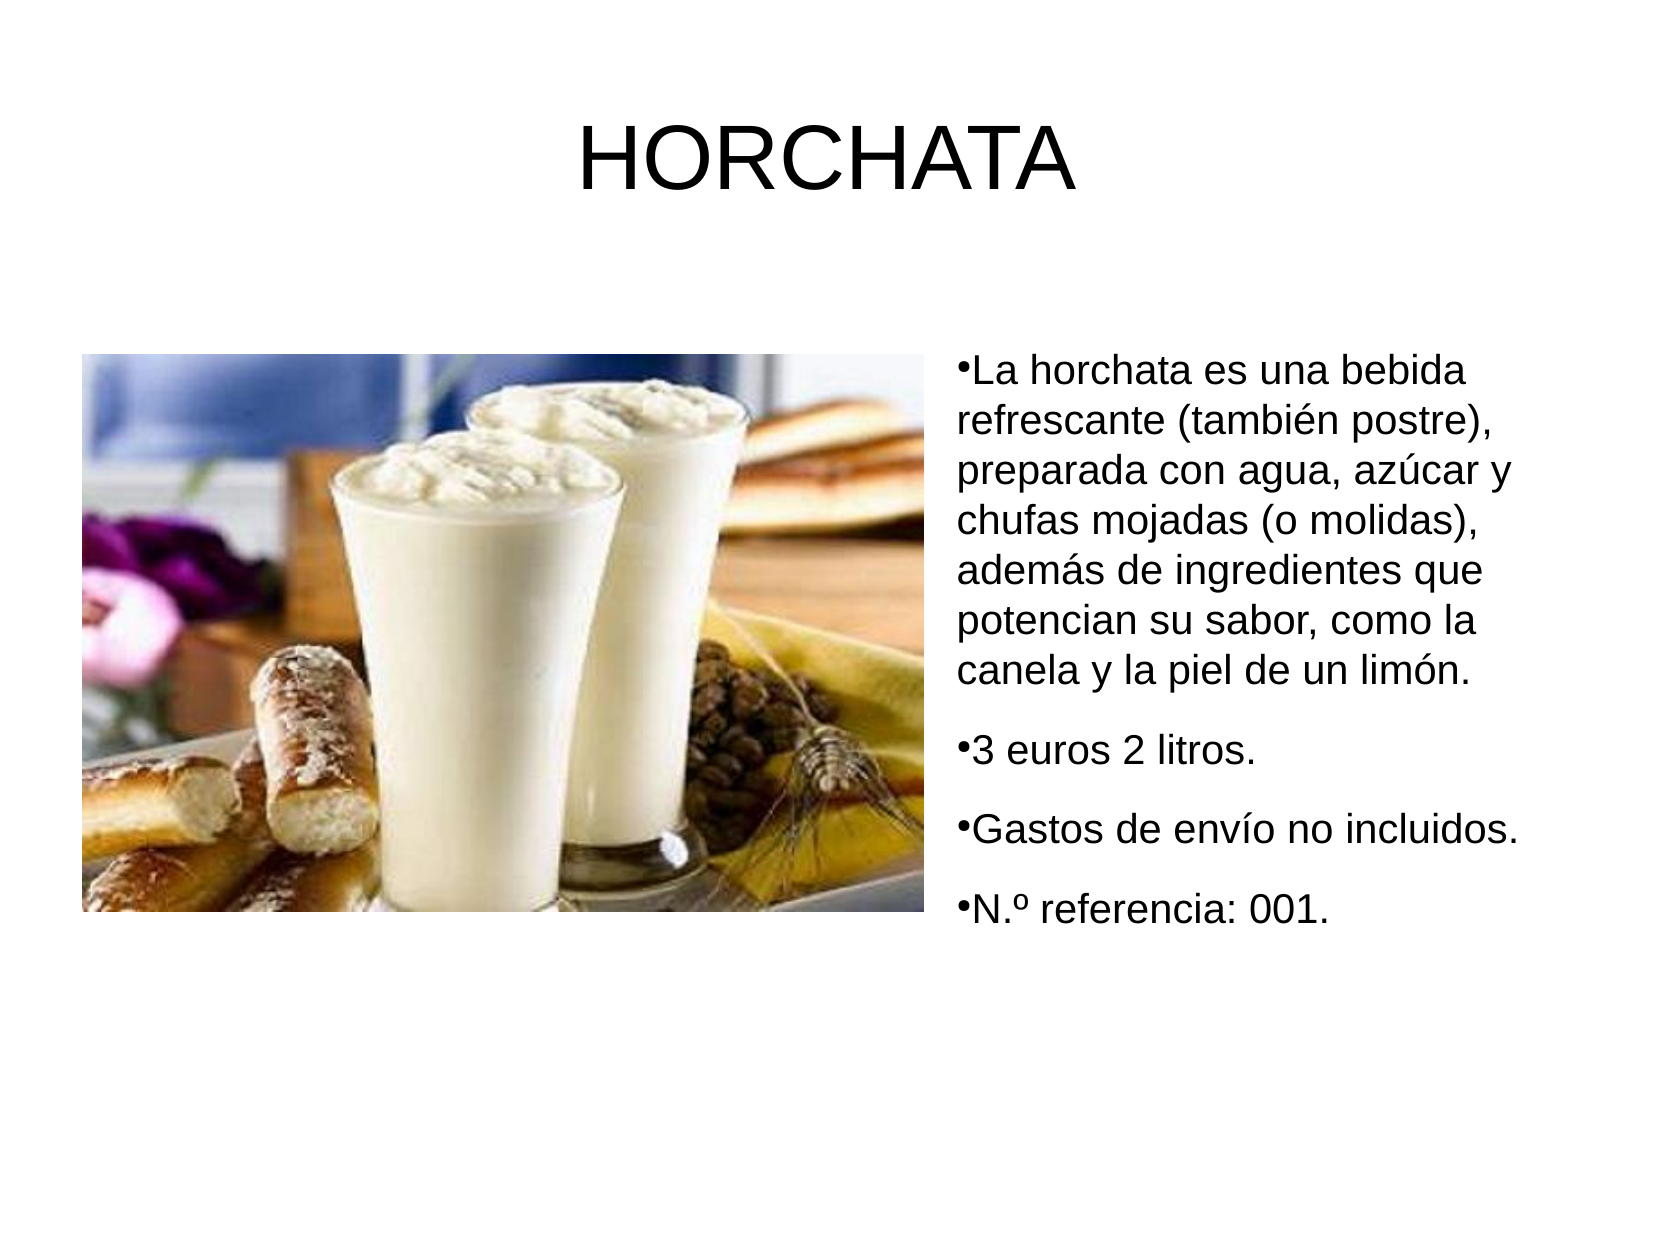

# HORCHATA
La horchata es una bebida refrescante (también postre), preparada con agua, azúcar y chufas mojadas (o molidas), además de ingredientes que potencian su sabor, como la canela y la piel de un limón.
3 euros 2 litros.
Gastos de envío no incluidos.
N.º referencia: 001.